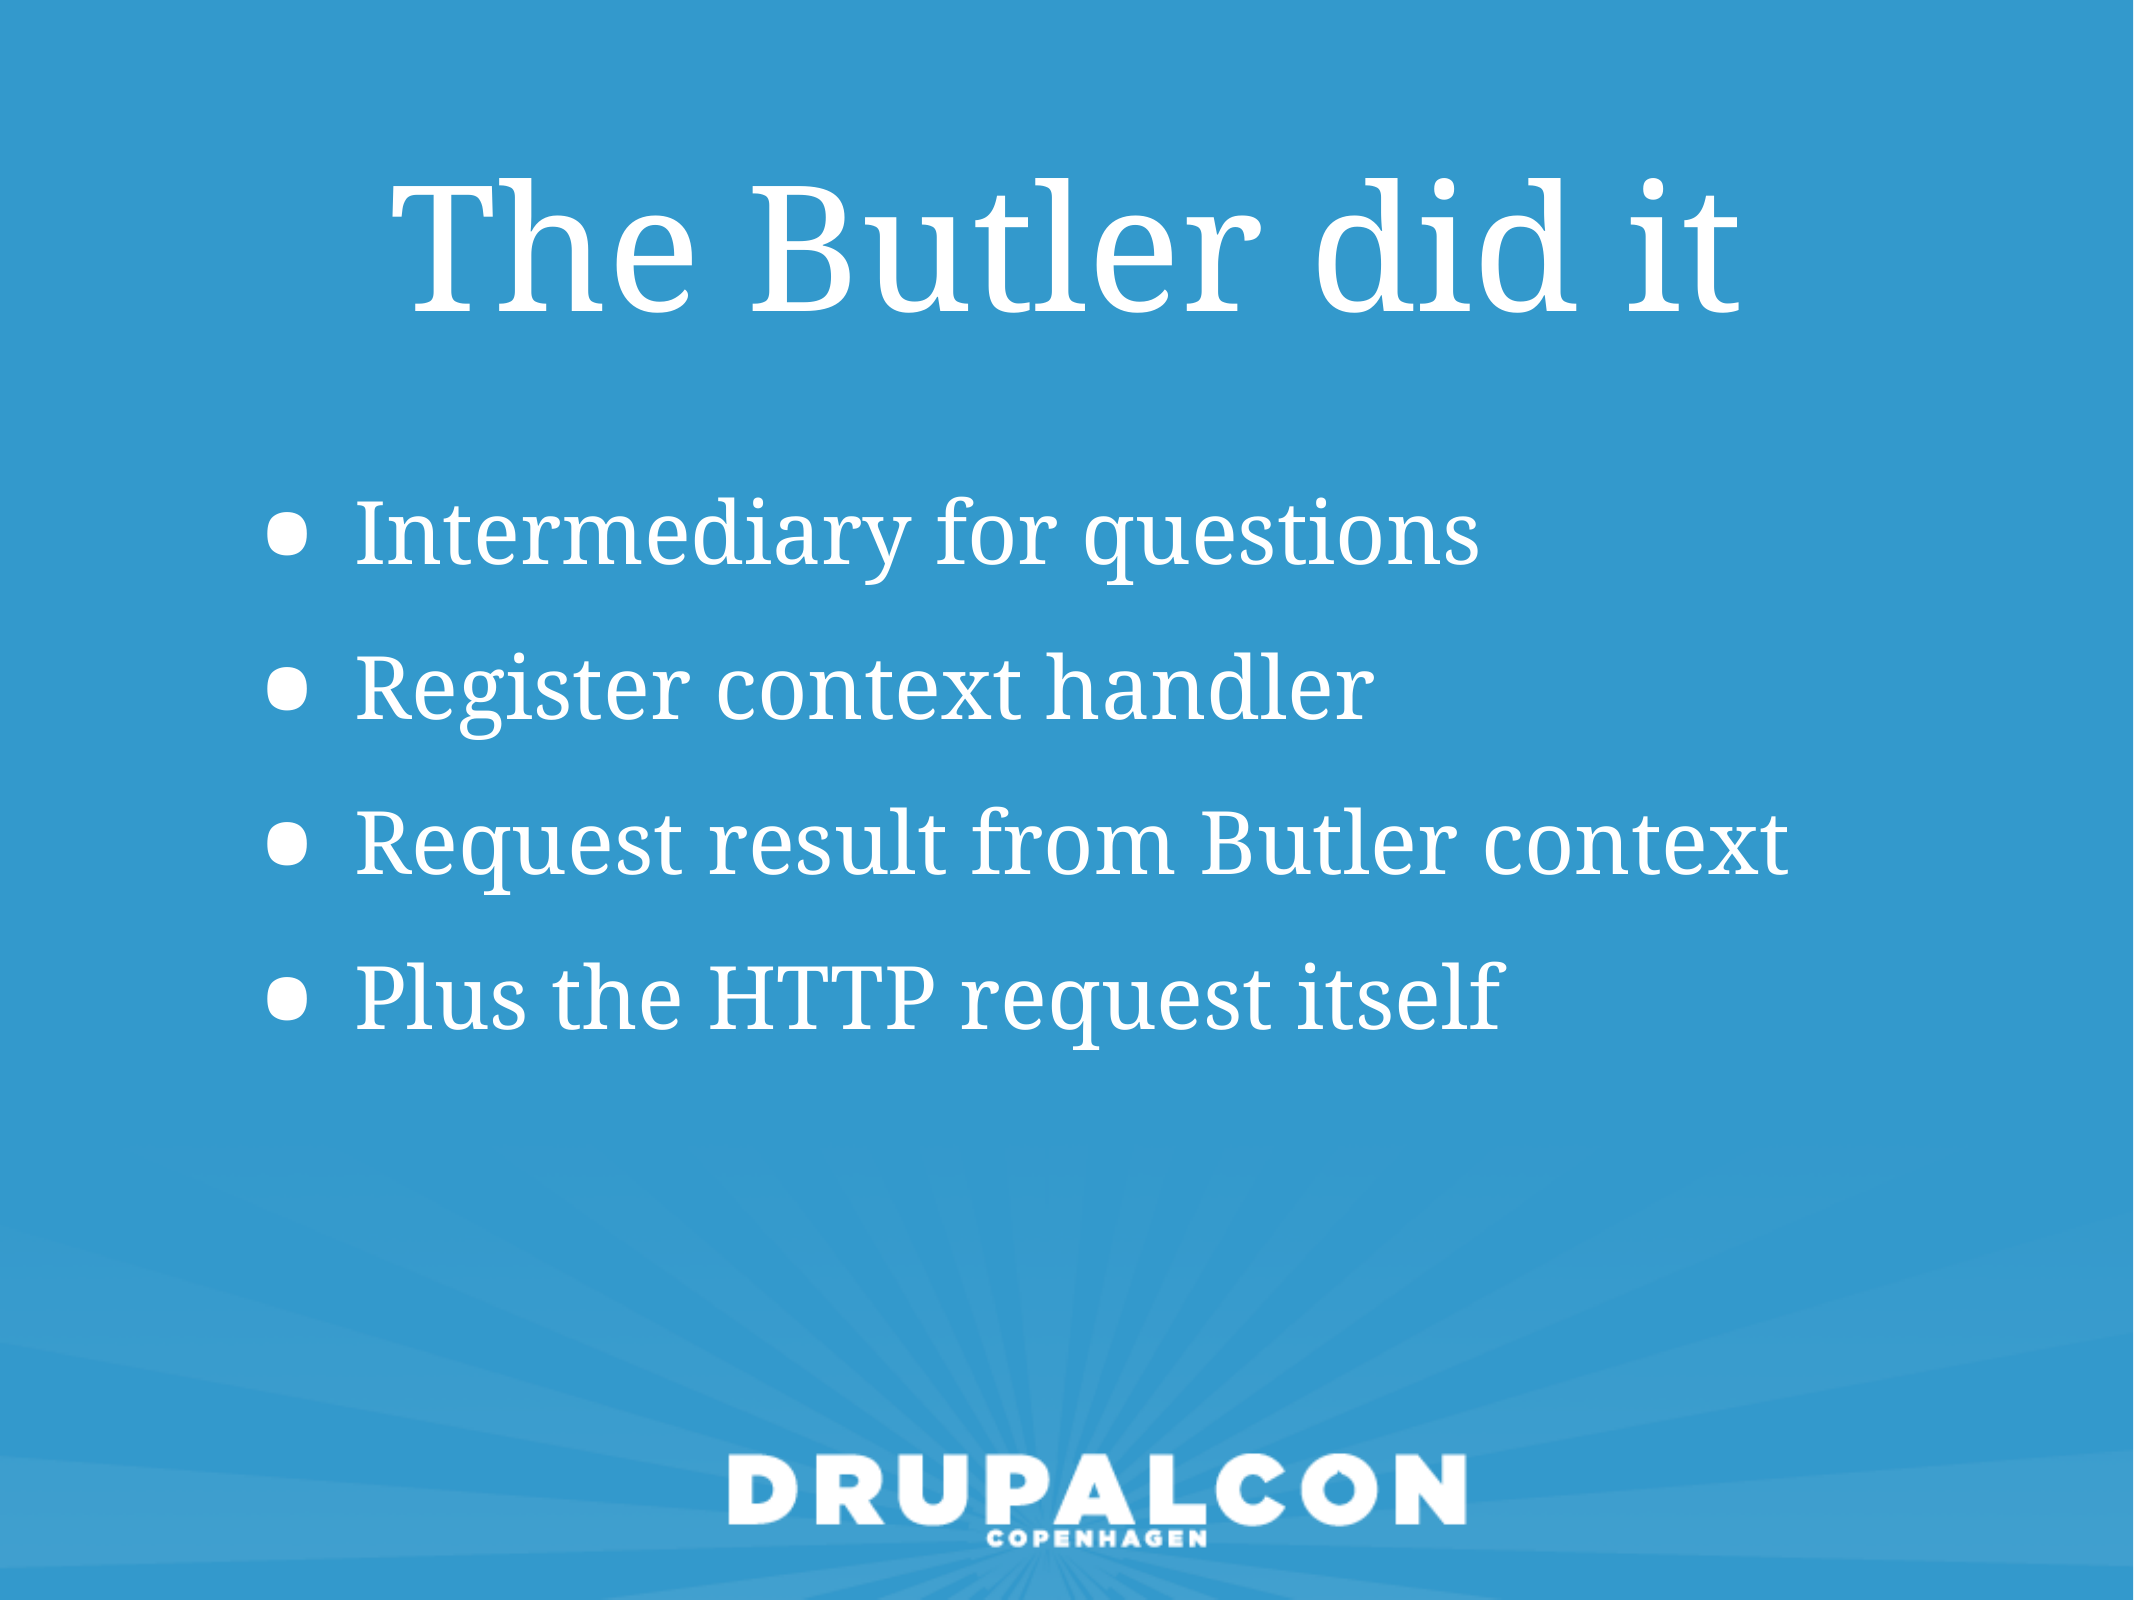

# The Butler did it
Intermediary for questions
Register context handler
Request result from Butler context
Plus the HTTP request itself